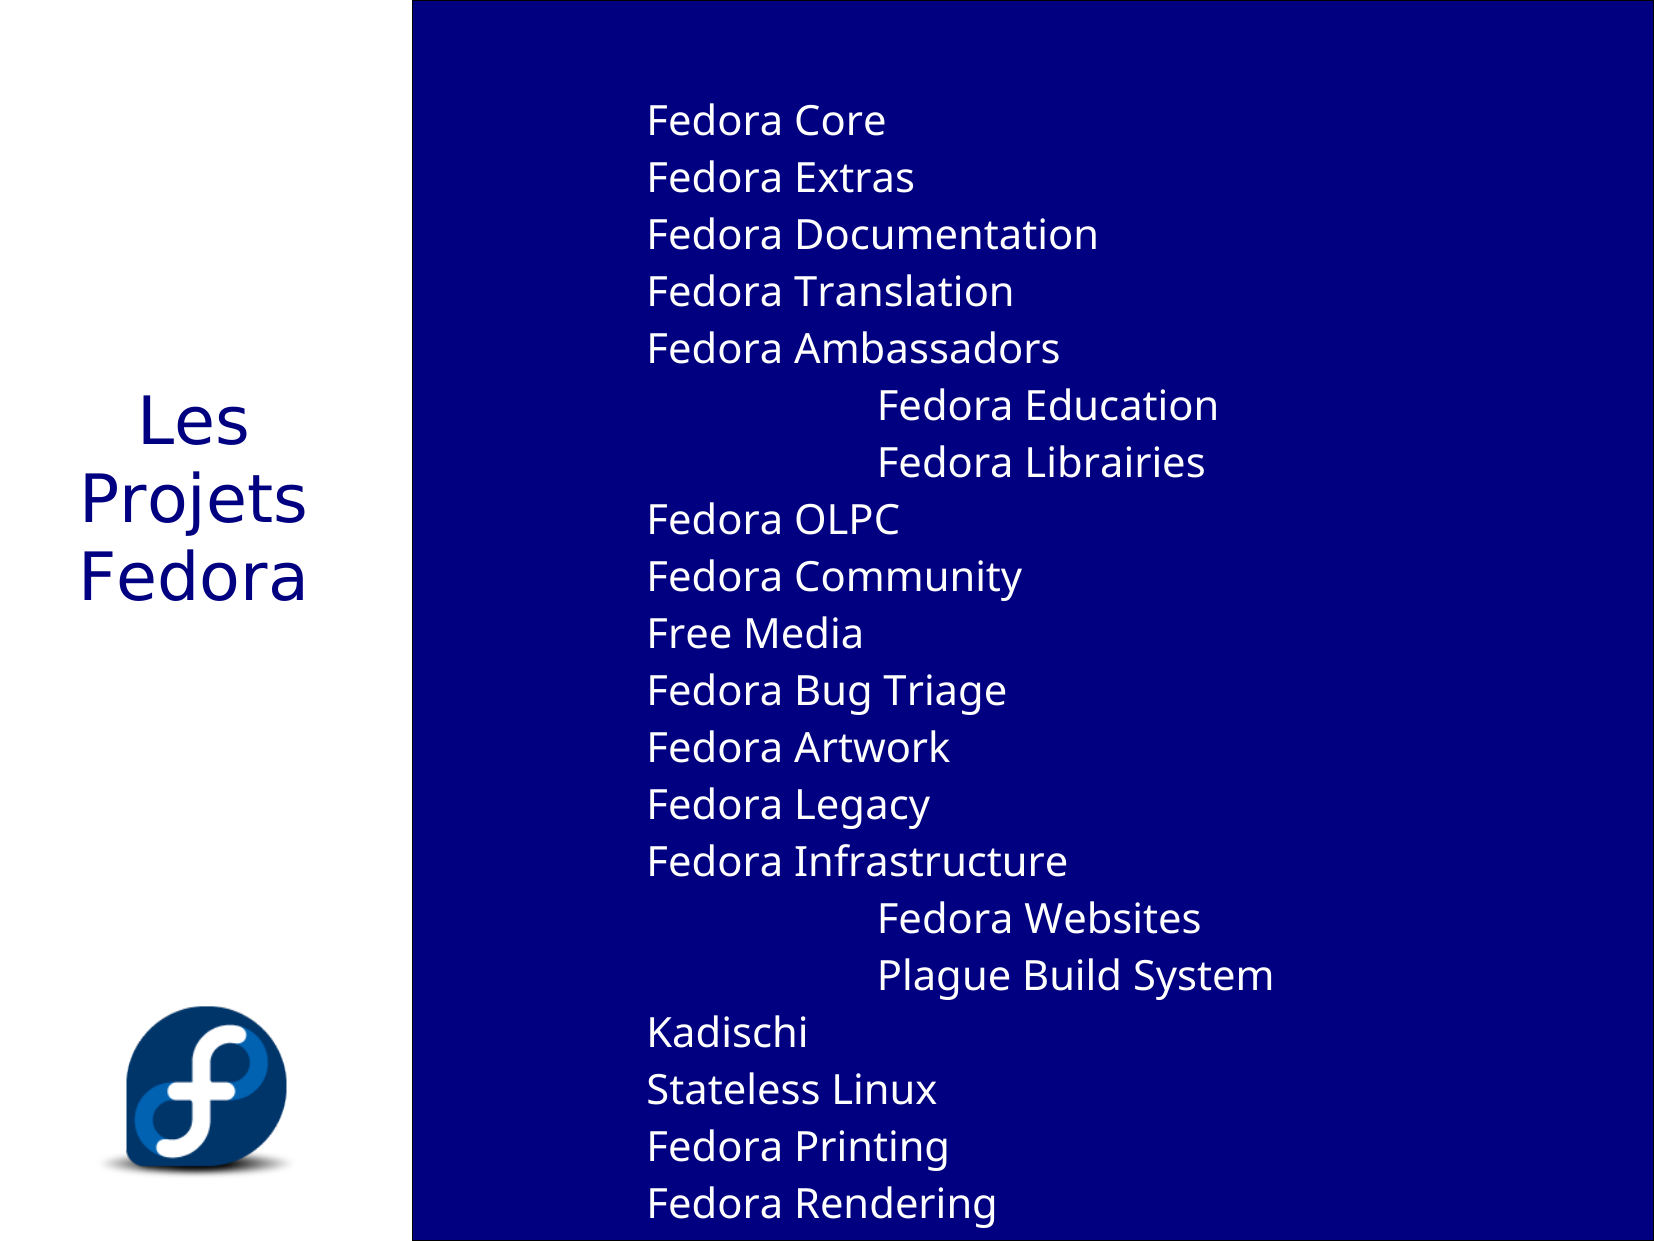

Fedora Core
Fedora Extras
Fedora Documentation
Fedora Translation
Fedora Ambassadors
Fedora Education
Fedora Librairies
Fedora OLPC
Fedora Community
Free Media
Fedora Bug Triage
Fedora Artwork
Fedora Legacy
Fedora Infrastructure
Fedora Websites
Plague Build System
Kadischi
Stateless Linux
Fedora Printing
Fedora Rendering
Les Projets Fedora